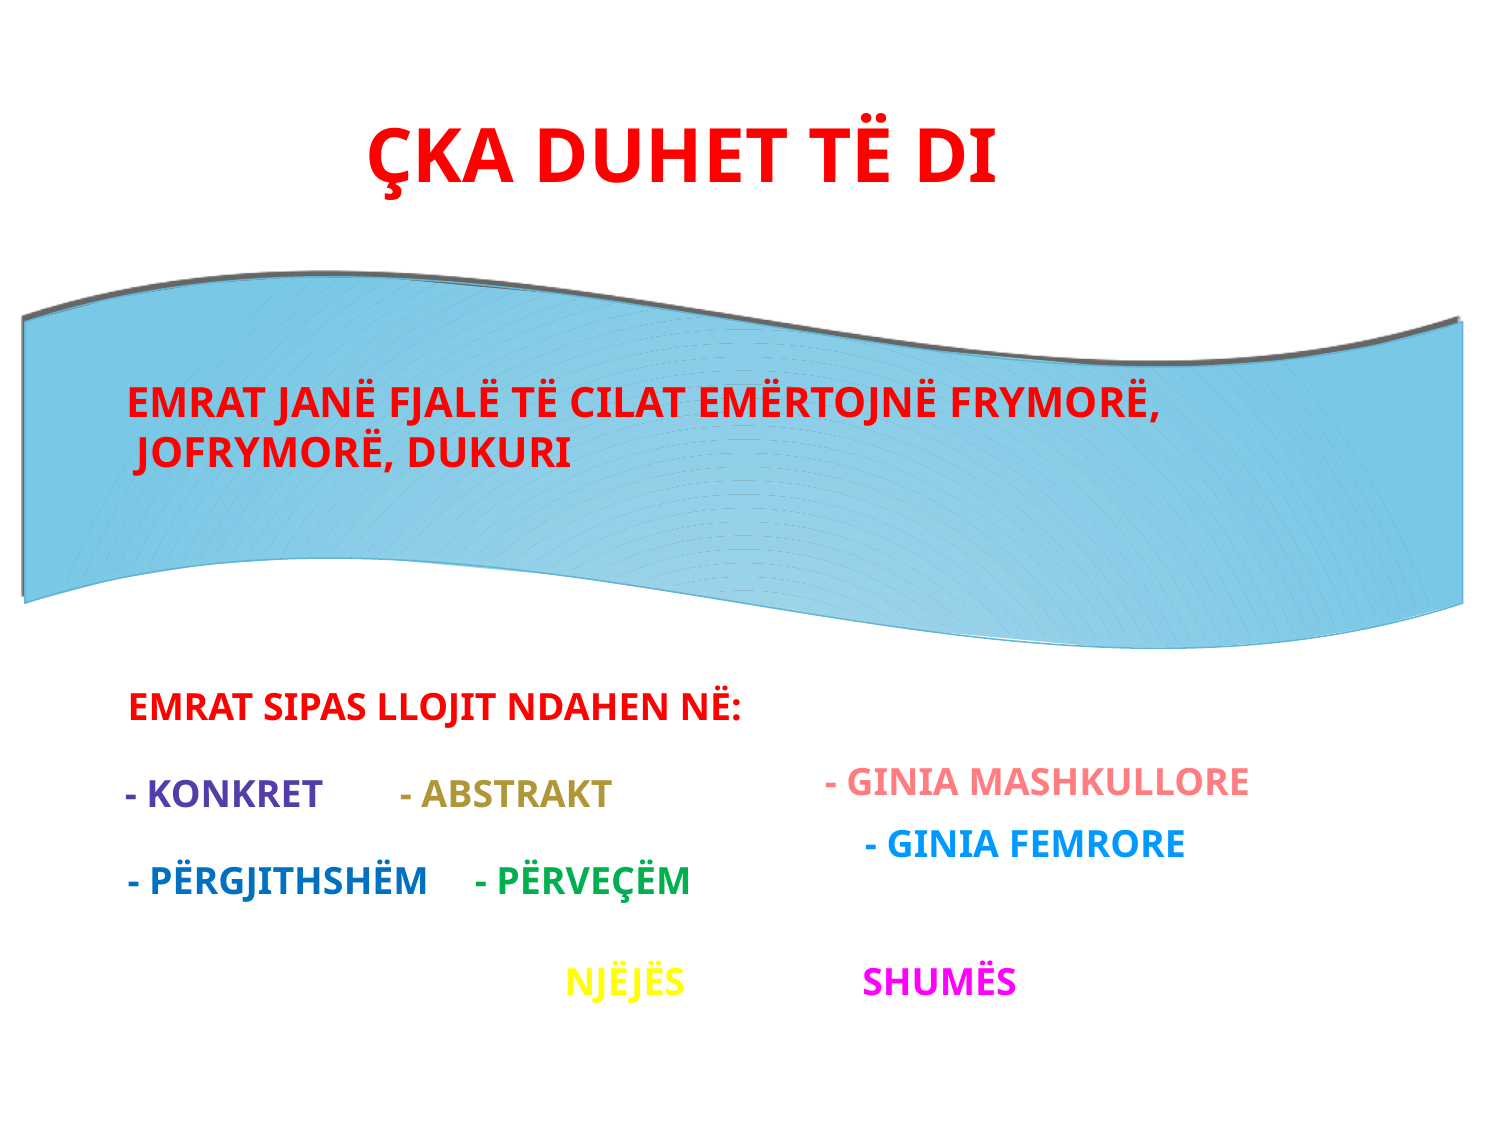

ÇKA DUHET TË DI
 EMRAT JANË FJALË TË CILAT EMËRTOJNË FRYMORË,
 JOFRYMORË, DUKURI
EMRAT SIPAS LLOJIT NDAHEN NË:
 - GINIA MASHKULLORE
 - KONKRET
 - ABSTRAKT
- GINIA FEMRORE
- PËRGJITHSHËM
 - PËRVEÇËM
NJËJËS
 SHUMËS